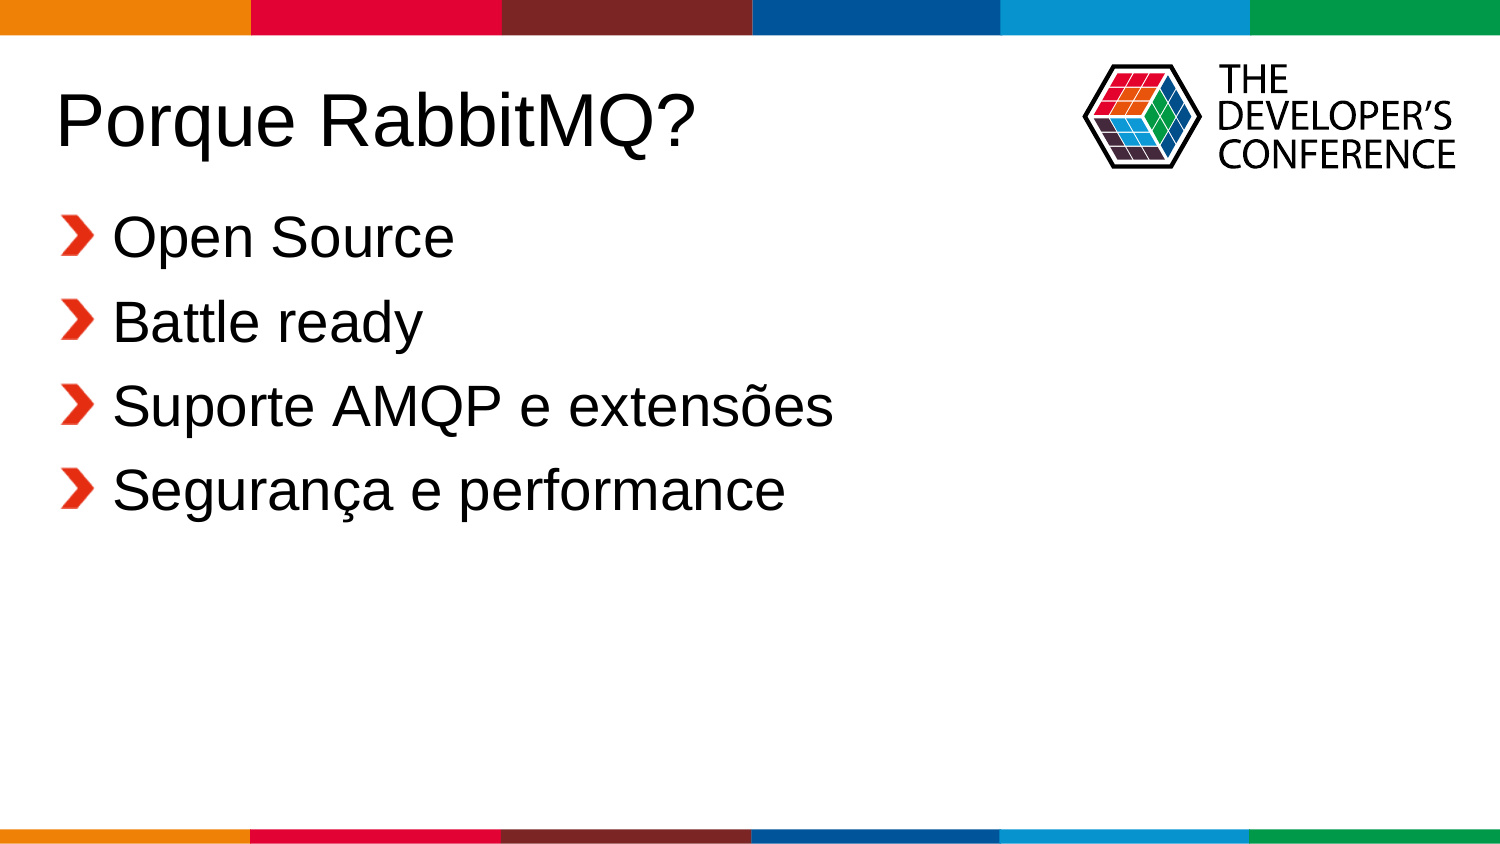

# Porque RabbitMQ?
Open Source
Battle ready
Suporte AMQP e extensões
Segurança e performance